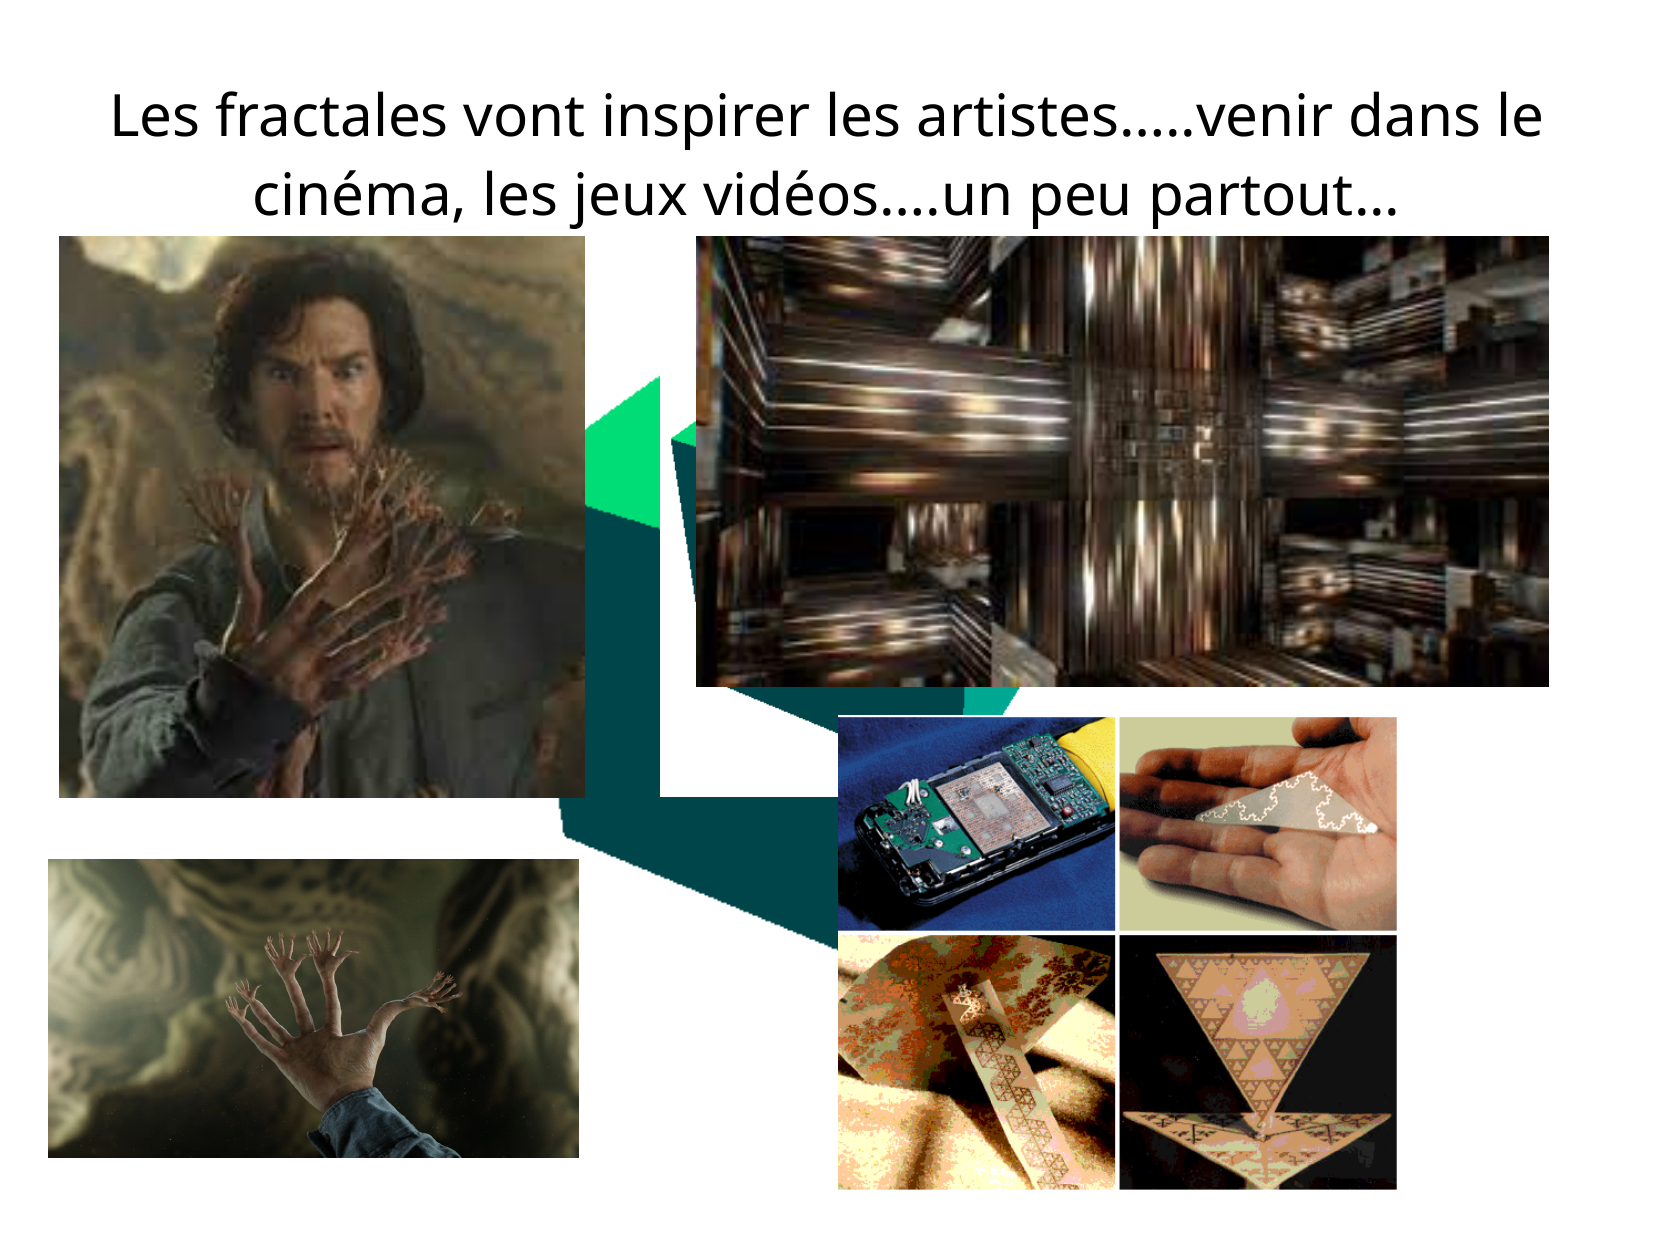

# Les fractales vont inspirer les artistes…..venir dans le cinéma, les jeux vidéos….un peu partout...